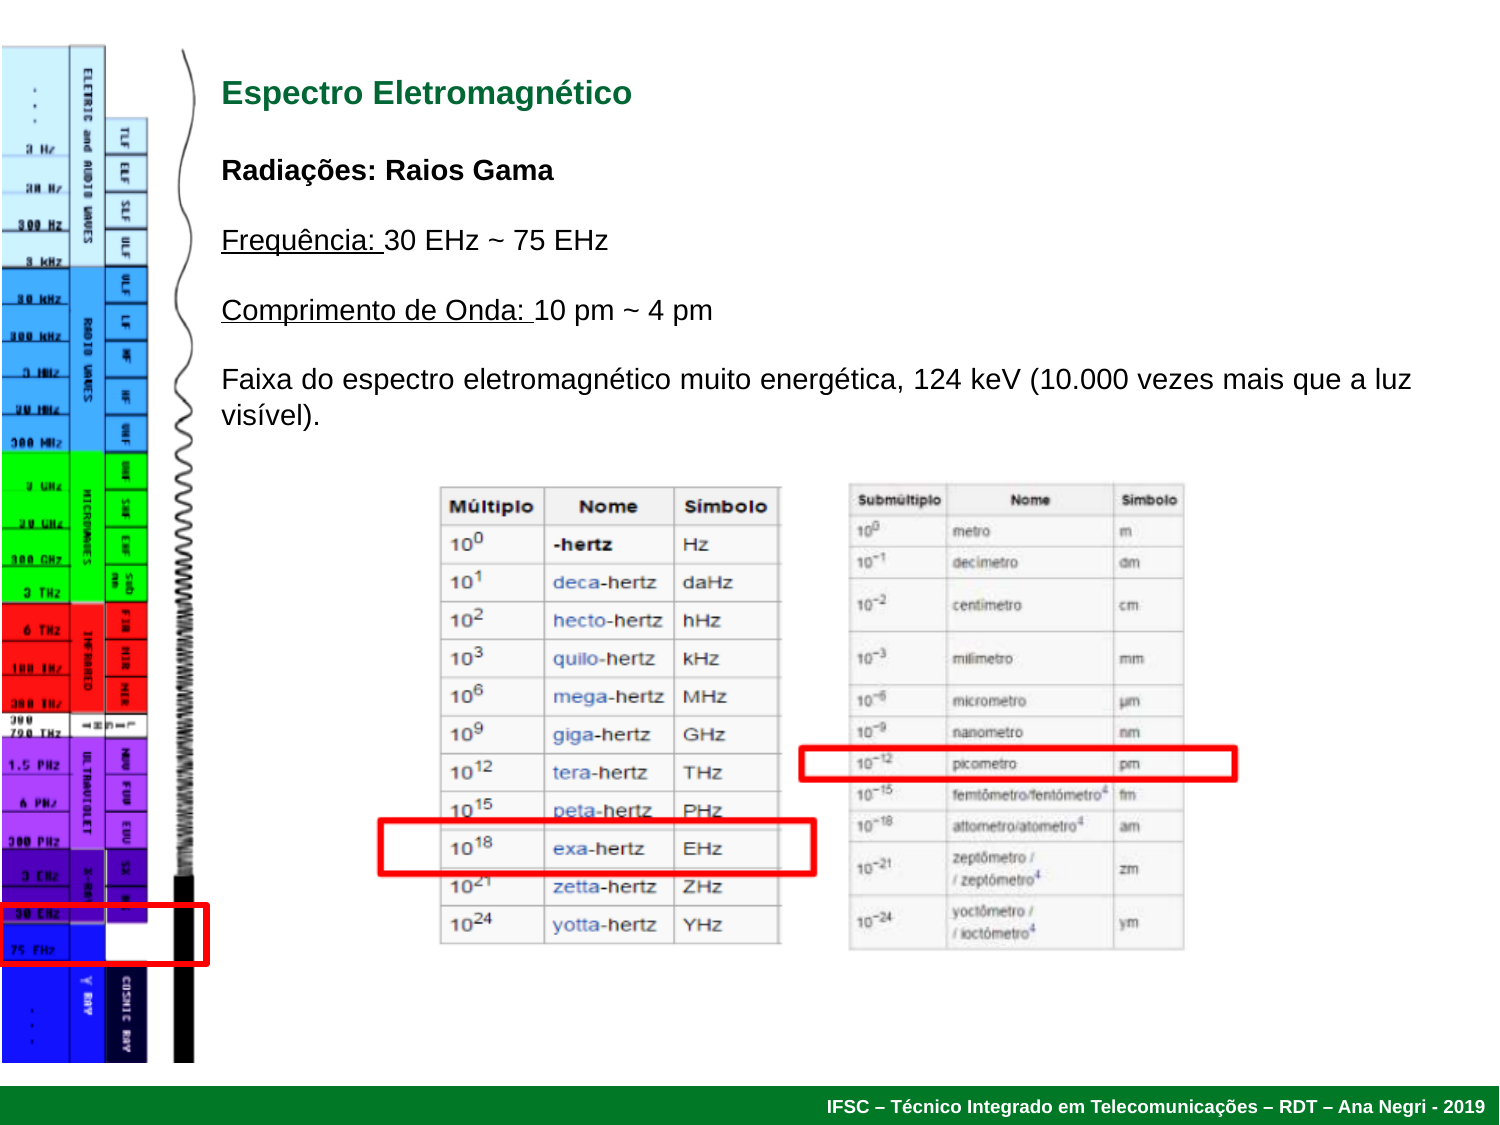

Espectro Eletromagnético
Radiações: Raios Gama
Frequência: 30 EHz ~ 75 EHz
Comprimento de Onda: 10 pm ~ 4 pm
Faixa do espectro eletromagnético muito energética, 124 keV (10.000 vezes mais que a luz visível).
Subtração
IFSC – Técnico Integrado em Telecomunicações – RDT – Ana Negri - 2019